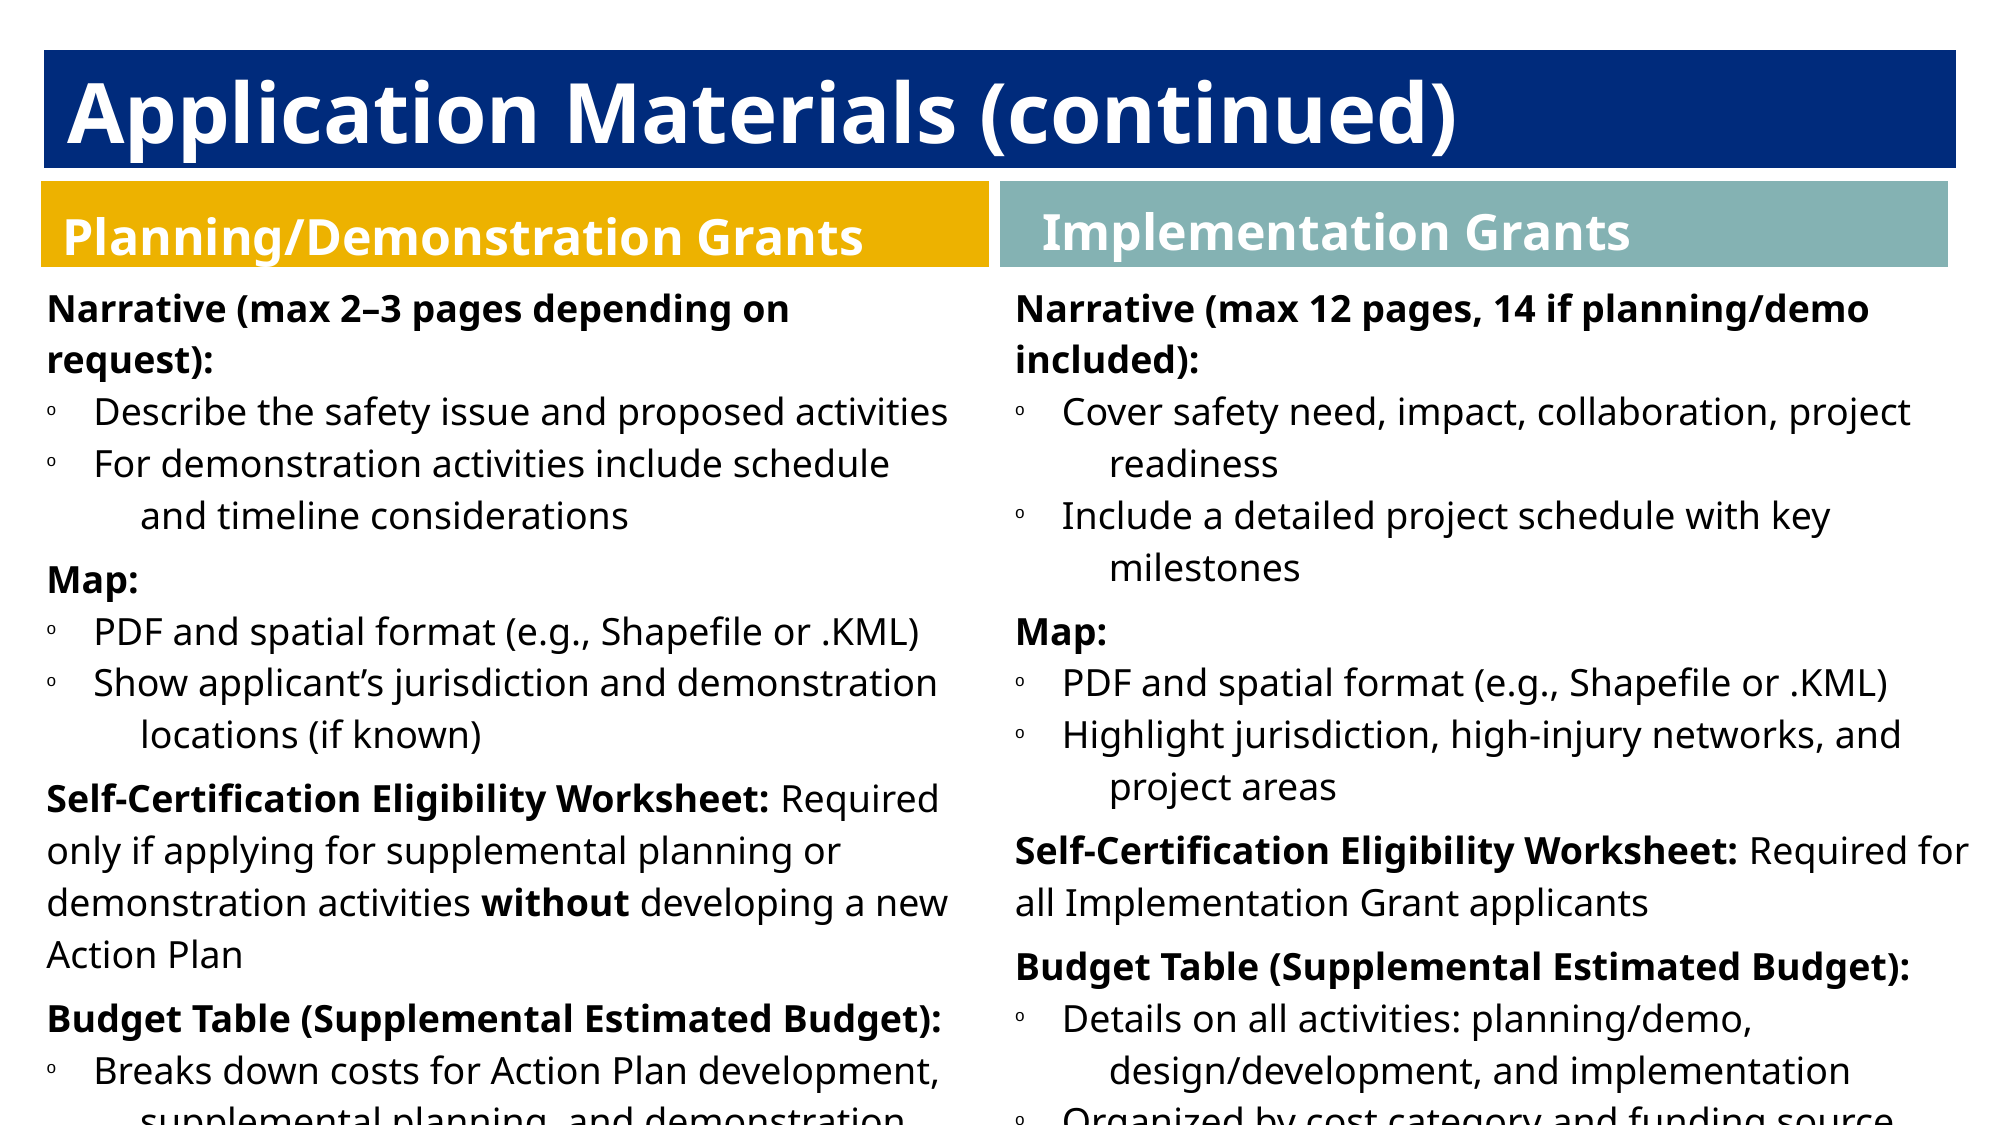

Application Materials (continued)
Implementation Grants
Planning/Demonstration Grants
Narrative (max 2–3 pages depending on request):
Describe the safety issue and proposed activities
For demonstration activities include schedule and timeline considerations
Map:
PDF and spatial format (e.g., Shapefile or .KML)
Show applicant’s jurisdiction and demonstration locations (if known)
Self-Certification Eligibility Worksheet: Required only if applying for supplemental planning or demonstration activities without developing a new Action Plan
Budget Table (Supplemental Estimated Budget):
Breaks down costs for Action Plan development, supplemental planning, and demonstration activities
Categorizes funding sources and in-kind contributions
Narrative (max 12 pages, 14 if planning/demo included):
Cover safety need, impact, collaboration, project readiness
Include a detailed project schedule with key milestones
Map:
PDF and spatial format (e.g., Shapefile or .KML)
Highlight jurisdiction, high-injury networks, and project areas
Self-Certification Eligibility Worksheet: Required for all Implementation Grant applicants
Budget Table (Supplemental Estimated Budget):
Details on all activities: planning/demo, design/development, and implementation
Organized by cost category and funding source